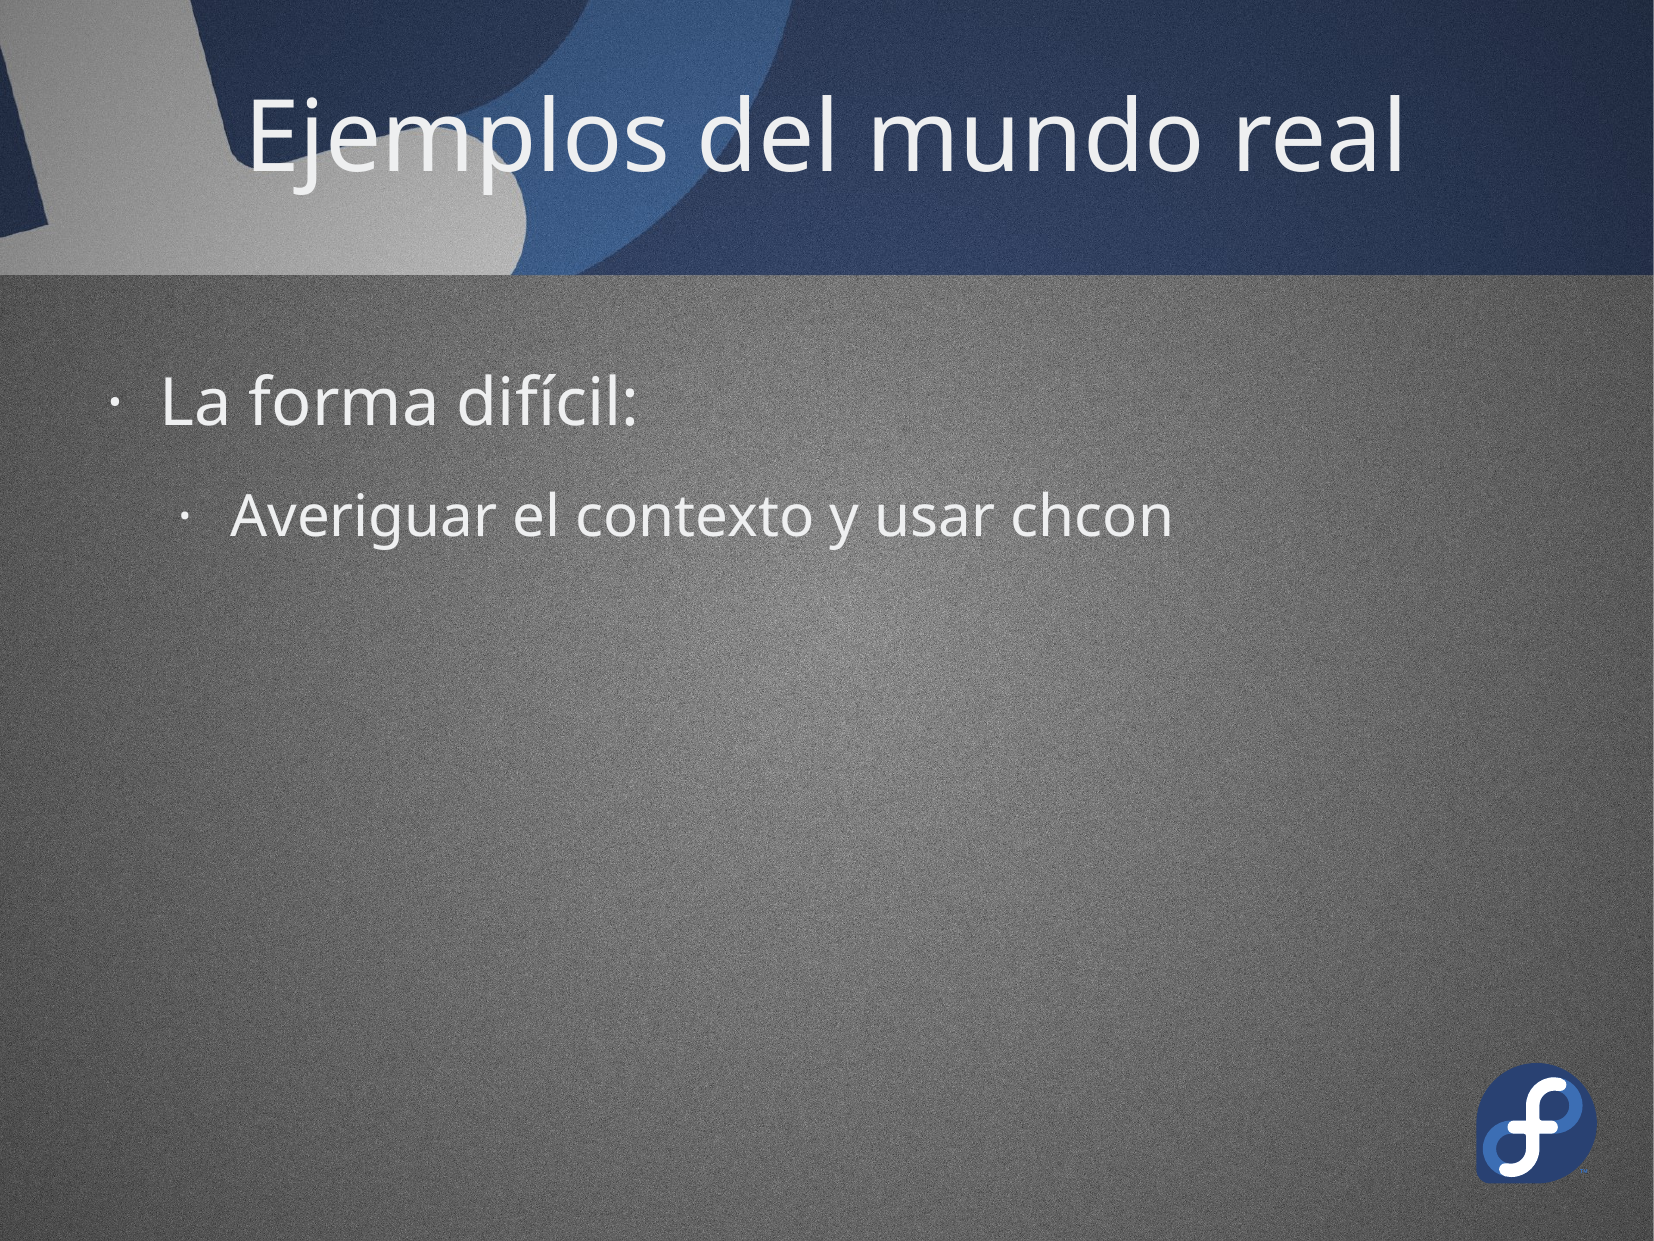

# Ejemplos del mundo real
La forma difícil:
Averiguar el contexto y usar chcon